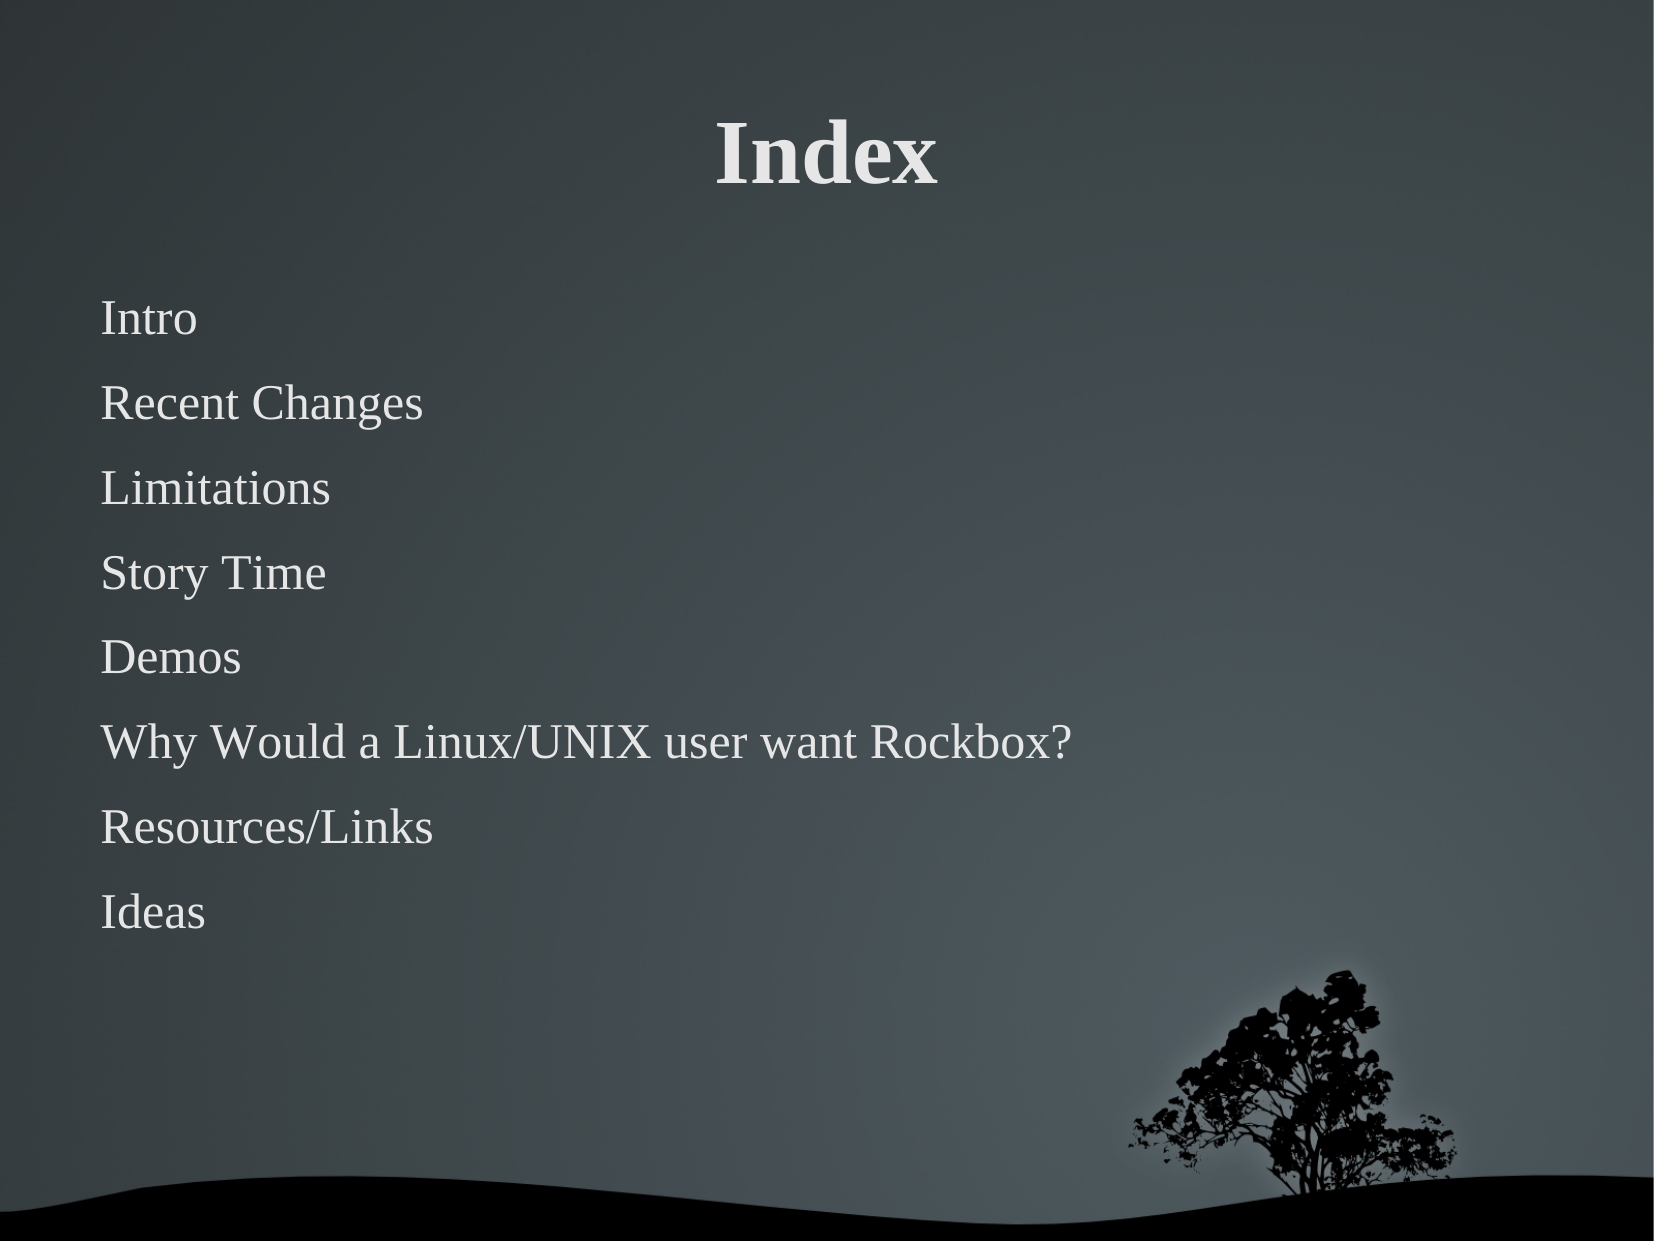

# Index
Intro
Recent Changes
Limitations
Story Time
Demos
Why Would a Linux/UNIX user want Rockbox?
Resources/Links
Ideas